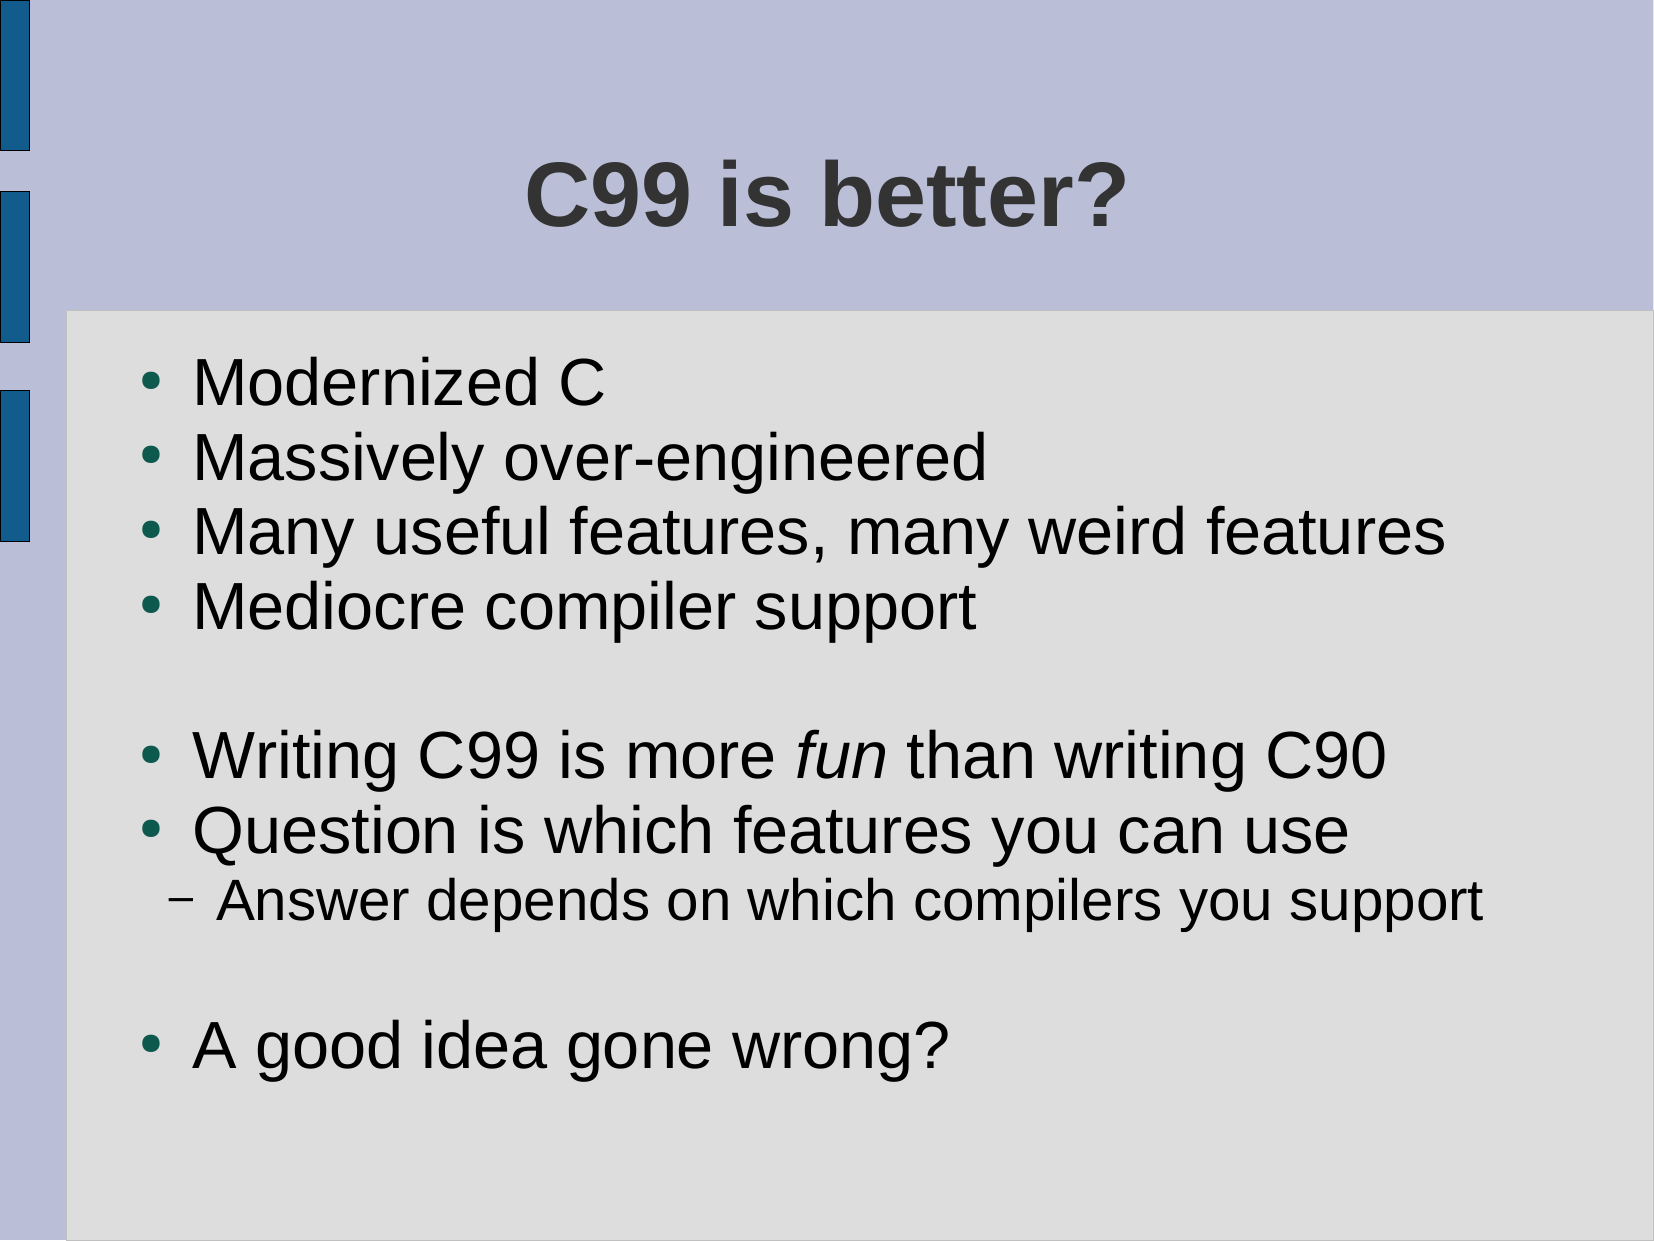

# C99 is better?
Modernized C
Massively over-engineered
Many useful features, many weird features
Mediocre compiler support
Writing C99 is more fun than writing C90
Question is which features you can use
Answer depends on which compilers you support
A good idea gone wrong?